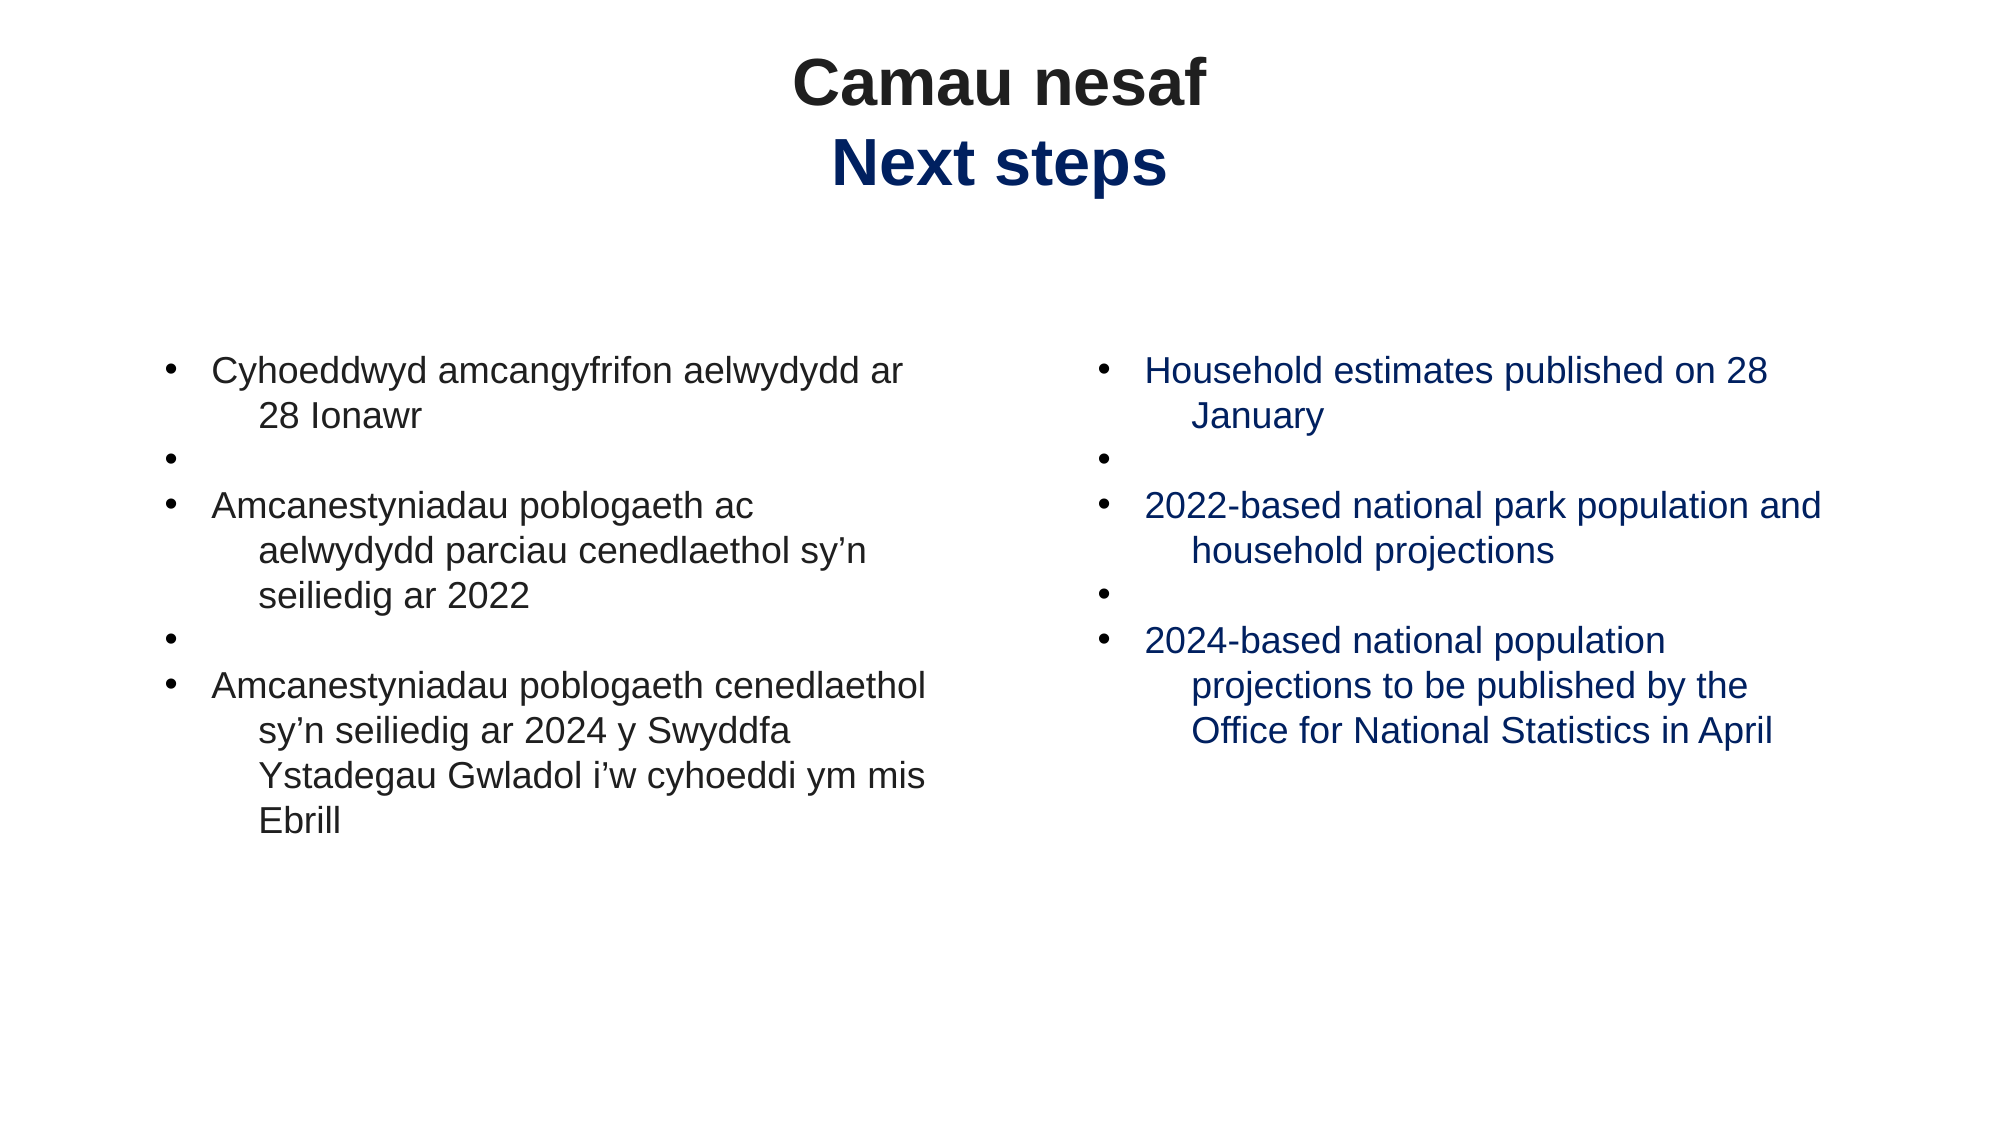

Camau nesaf
Next steps
Cyhoeddwyd amcangyfrifon aelwydydd ar 28 Ionawr
Amcanestyniadau poblogaeth ac aelwydydd parciau cenedlaethol sy’n seiliedig ar 2022
Amcanestyniadau poblogaeth cenedlaethol sy’n seiliedig ar 2024 y Swyddfa Ystadegau Gwladol i’w cyhoeddi ym mis Ebrill
Household estimates published on 28 January
2022-based national park population and household projections
2024-based national population projections to be published by the Office for National Statistics in April